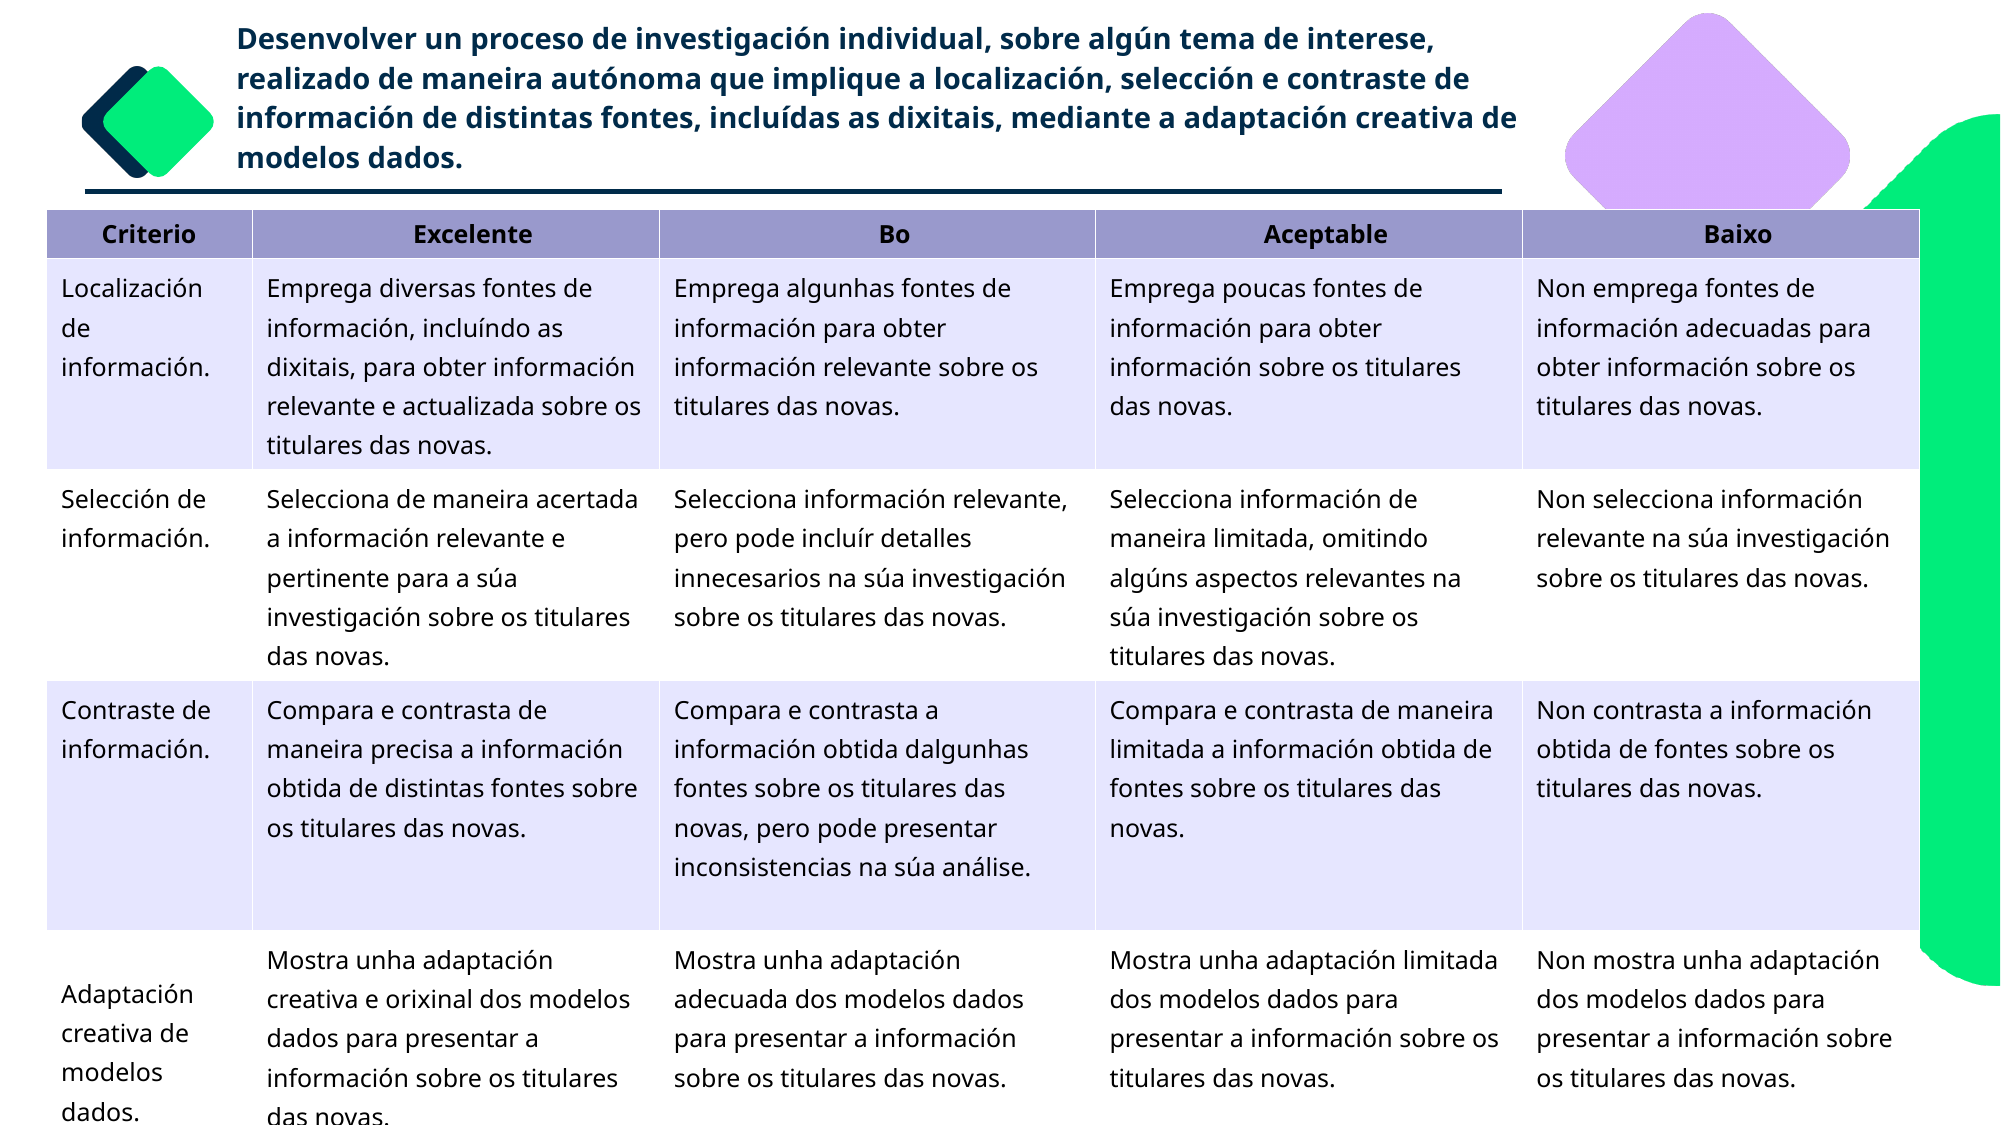

# Desenvolver un proceso de investigación individual, sobre algún tema de interese, realizado de maneira autónoma que implique a localización, selección e contraste de información de distintas fontes, incluídas as dixitais, mediante a adaptación creativa de modelos dados.
| Criterio | Excelente | Bo | Aceptable | Baixo |
| --- | --- | --- | --- | --- |
| Localización de información. | Emprega diversas fontes de información, incluíndo as dixitais, para obter información relevante e actualizada sobre os titulares das novas. | Emprega algunhas fontes de información para obter información relevante sobre os titulares das novas. | Emprega poucas fontes de información para obter información sobre os titulares das novas. | Non emprega fontes de información adecuadas para obter información sobre os titulares das novas. |
| Selección de información. | Selecciona de maneira acertada a información relevante e pertinente para a súa investigación sobre os titulares das novas. | Selecciona información relevante, pero pode incluír detalles innecesarios na súa investigación sobre os titulares das novas. | Selecciona información de maneira limitada, omitindo algúns aspectos relevantes na súa investigación sobre os titulares das novas. | Non selecciona información relevante na súa investigación sobre os titulares das novas. |
| Contraste de información. | Compara e contrasta de maneira precisa a información obtida de distintas fontes sobre os titulares das novas. | Compara e contrasta a información obtida dalgunhas fontes sobre os titulares das novas, pero pode presentar inconsistencias na súa análise. | Compara e contrasta de maneira limitada a información obtida de fontes sobre os titulares das novas. | Non contrasta a información obtida de fontes sobre os titulares das novas. |
| Adaptación creativa de modelos dados. | Mostra unha adaptación creativa e orixinal dos modelos dados para presentar a información sobre os titulares das novas. | Mostra unha adaptación adecuada dos modelos dados para presentar a información sobre os titulares das novas. | Mostra unha adaptación limitada dos modelos dados para presentar a información sobre os titulares das novas. | Non mostra unha adaptación dos modelos dados para presentar a información sobre os titulares das novas. |